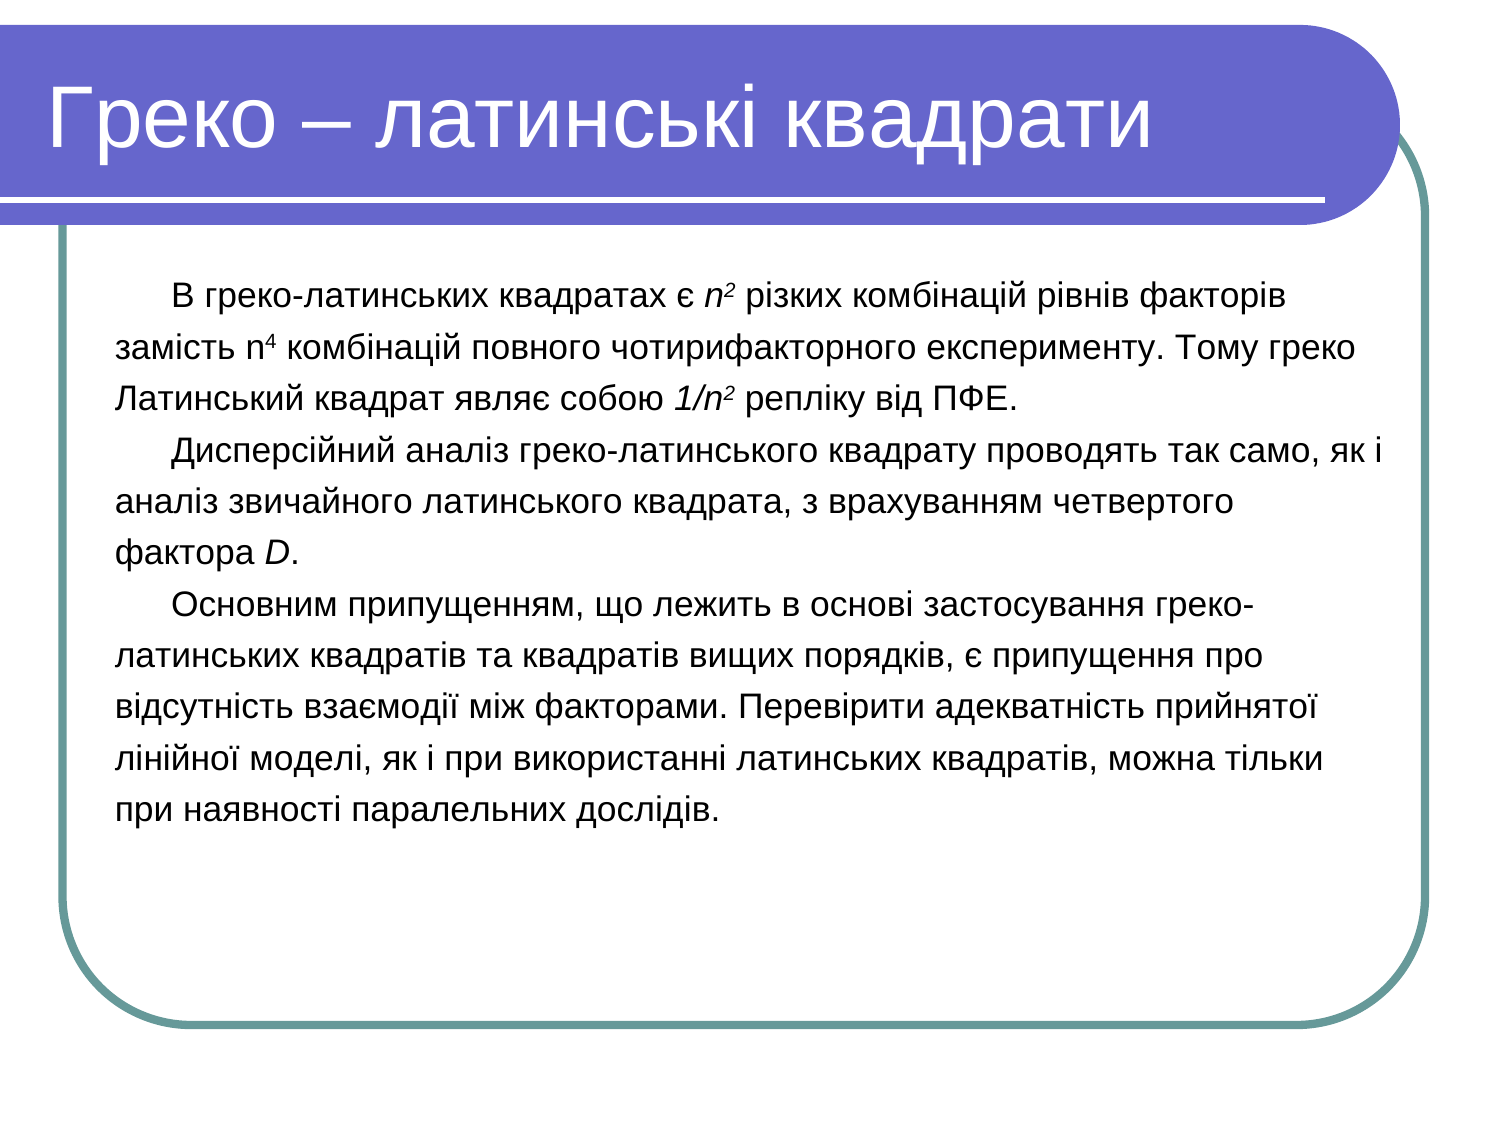

# Греко – латинські квадрати
	В греко-латинських квадратах є n2 різких комбінацій рівнів факторів
замість n4 комбінацій повного чотирифакторного експерименту. Тому греко
Латинський квадрат являє собою 1/n2 репліку від ПФЕ.
	Дисперсійний аналіз греко-латинського квадрату проводять так само, як і
аналіз звичайного латинського квадрата, з врахуванням четвертого
фактора D.
	Основним припущенням, що лежить в основі застосування греко-
латинських квадратів та квадратів вищих порядків, є припущення про
відсутність взаємодії між факторами. Перевірити адекватність прийнятої
лінійної моделі, як і при використанні латинських квадратів, можна тільки
при наявності паралельних дослідів.